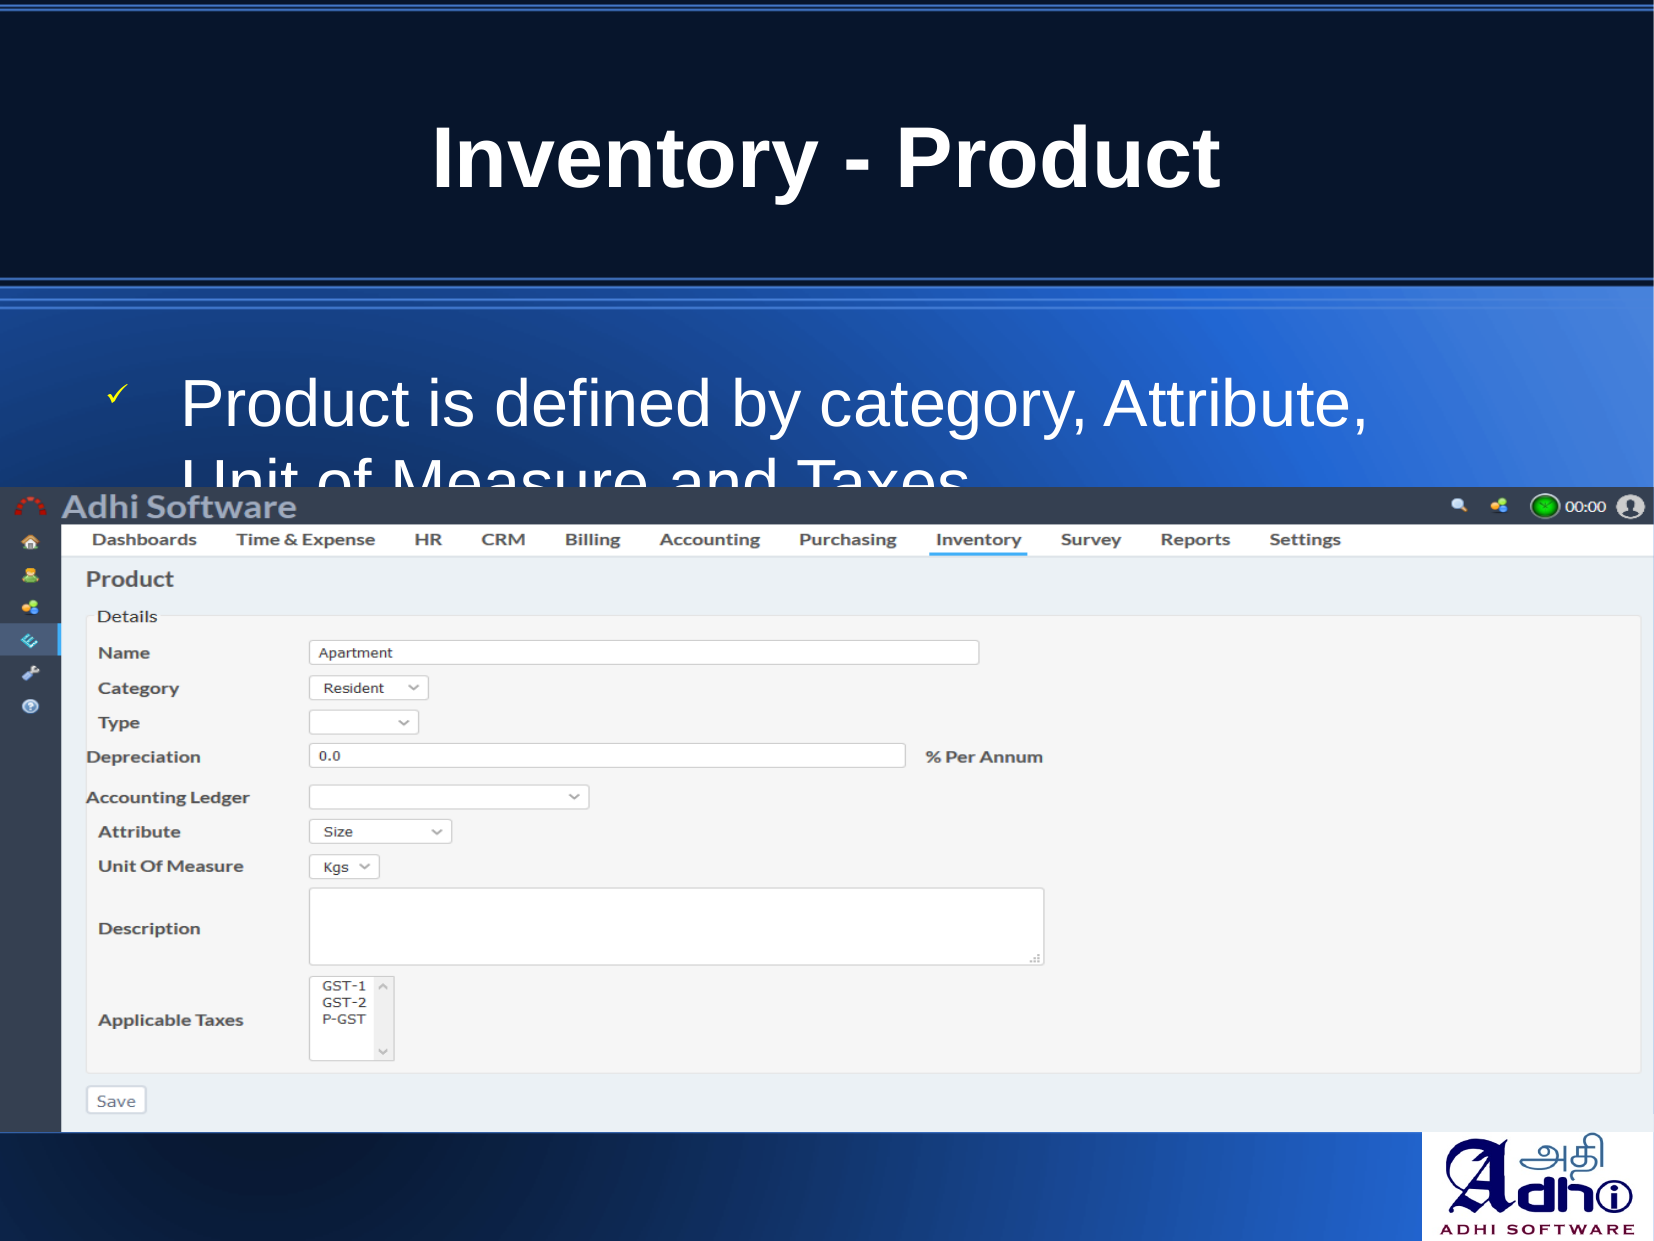

# Inventory - Product
Product is defined by category, Attribute, Unit of Measure and Taxes.